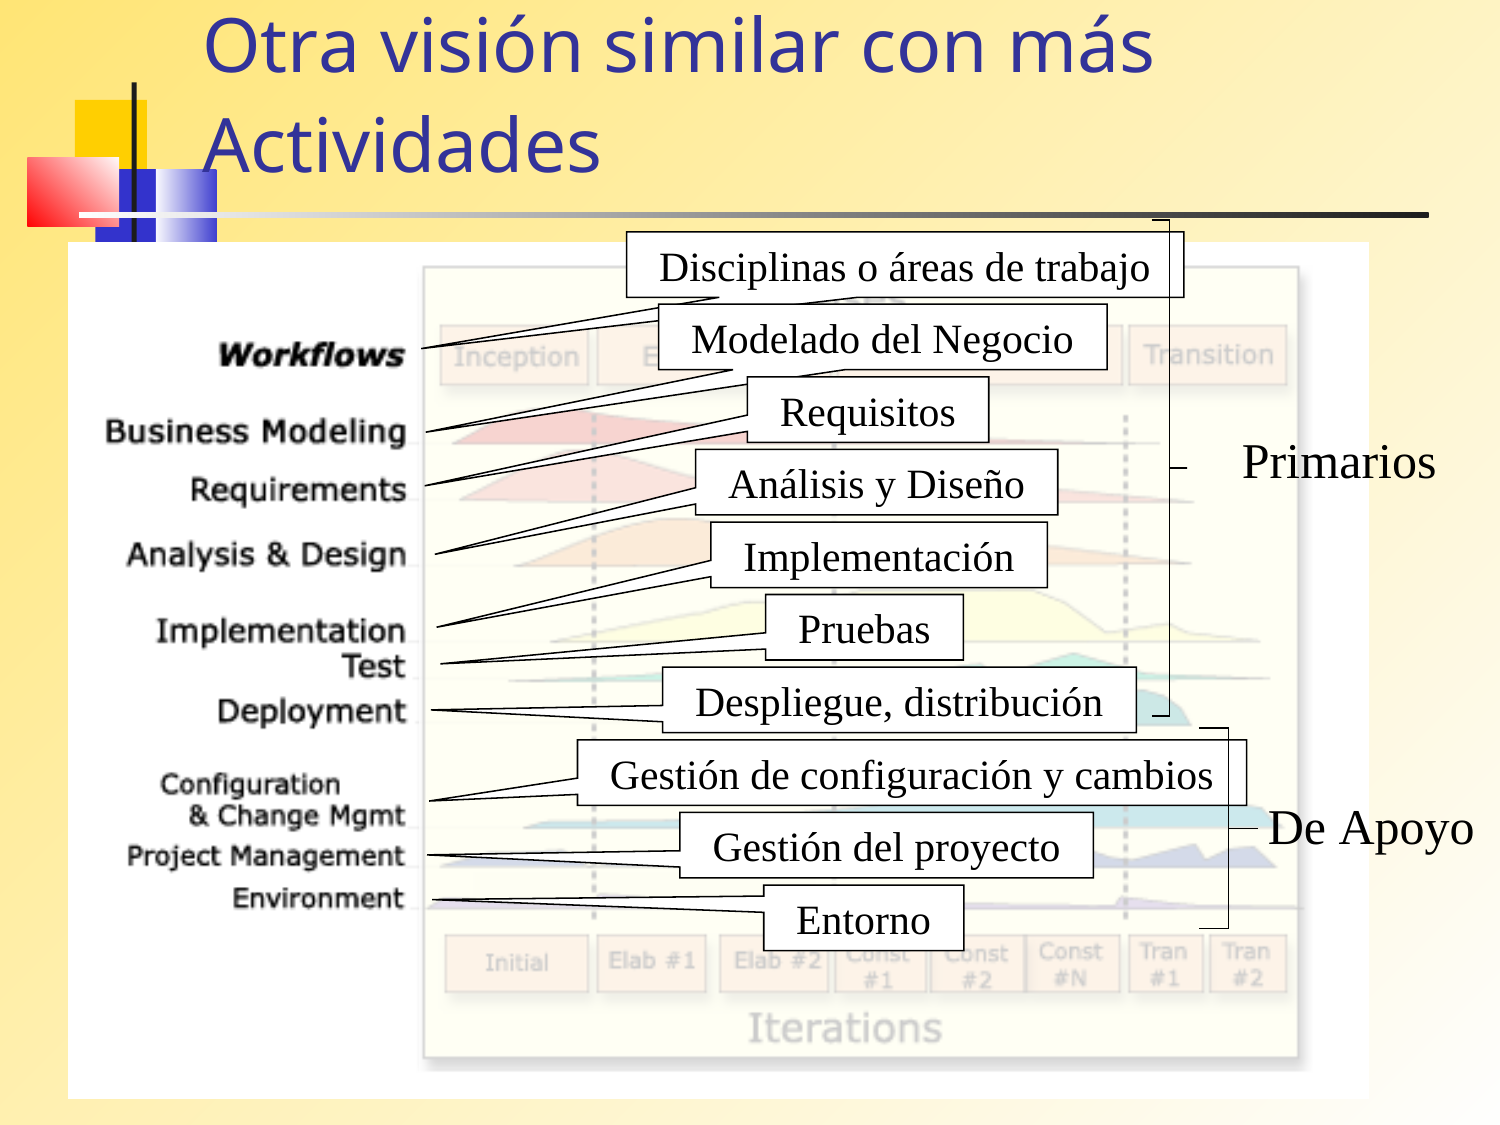

# Otra visión similar con más Actividades
Disciplinas o áreas de trabajo
Modelado del Negocio
Requisitos
Primarios
Análisis y Diseño
Implementación
Pruebas
Despliegue, distribución
Gestión de configuración y cambios
De Apoyo
Gestión del proyecto
Entorno